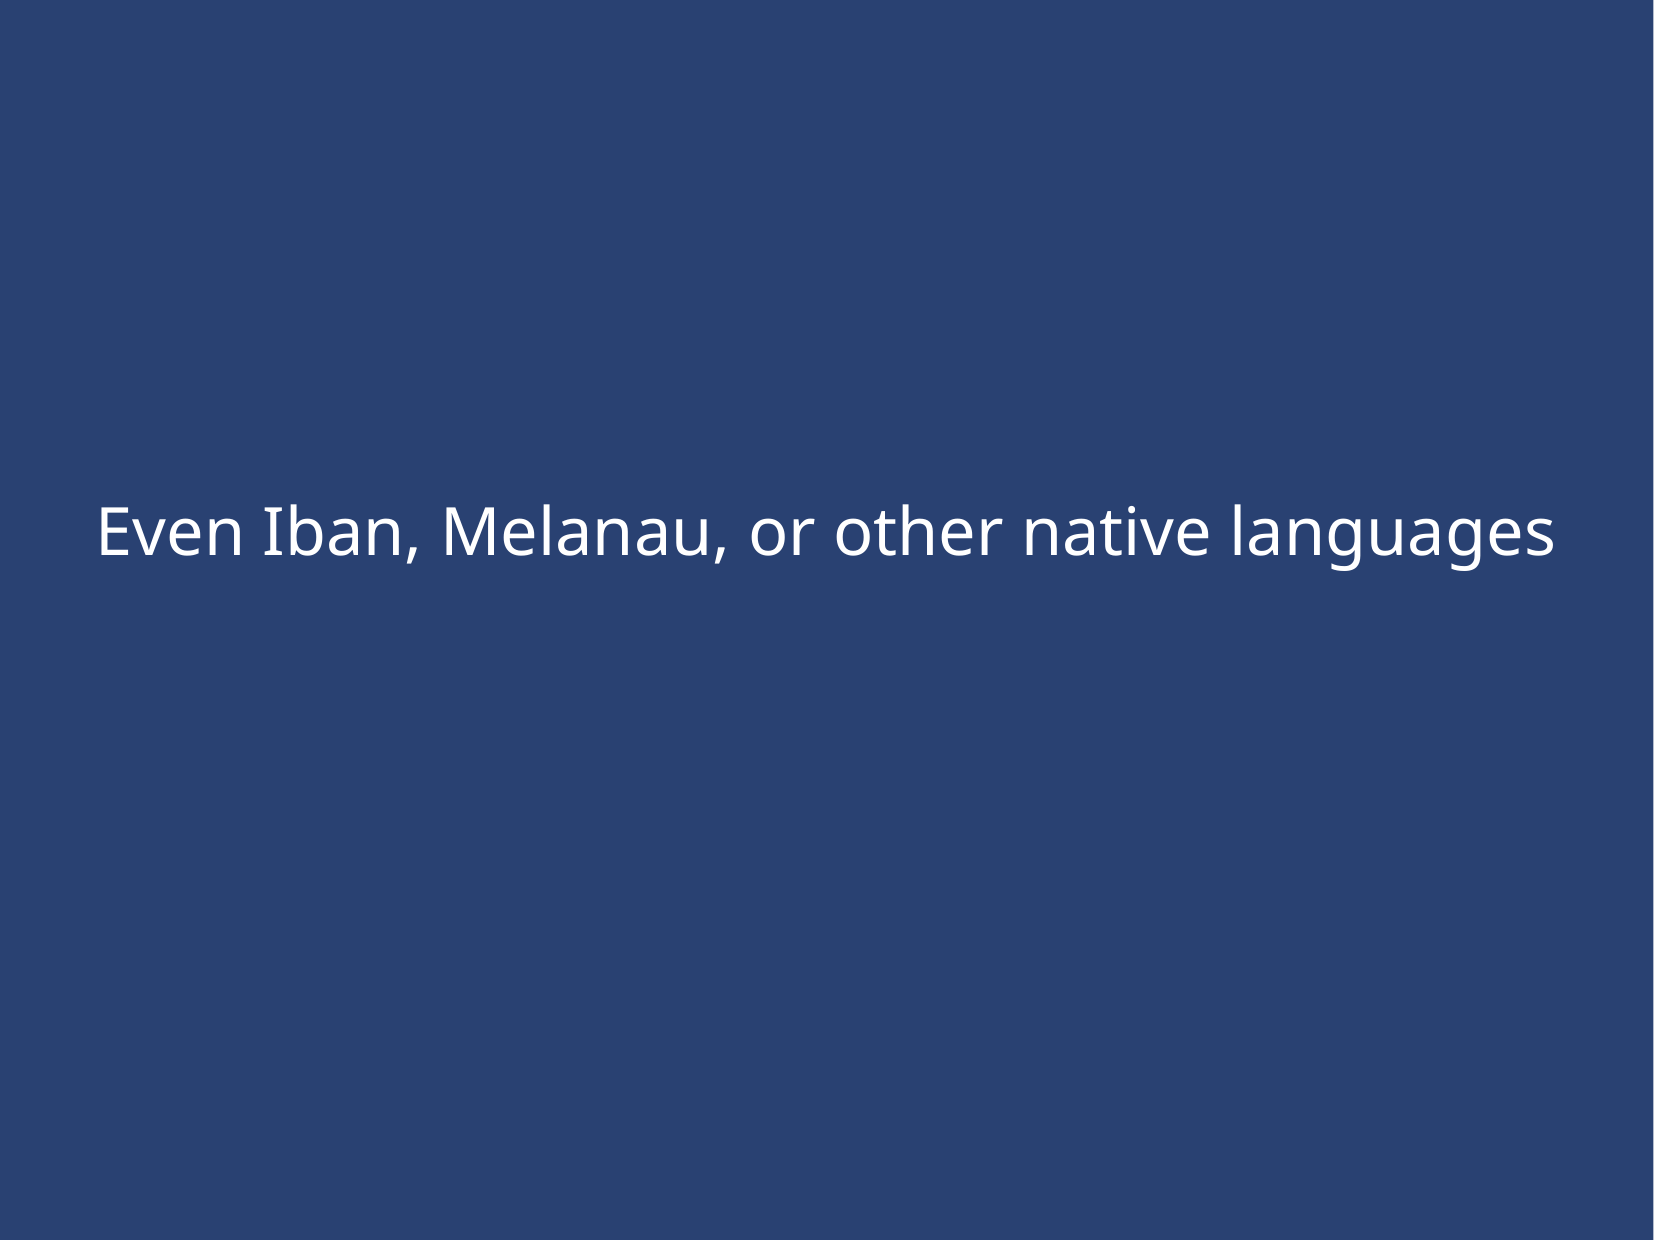

# Even Iban, Melanau, or other native languages